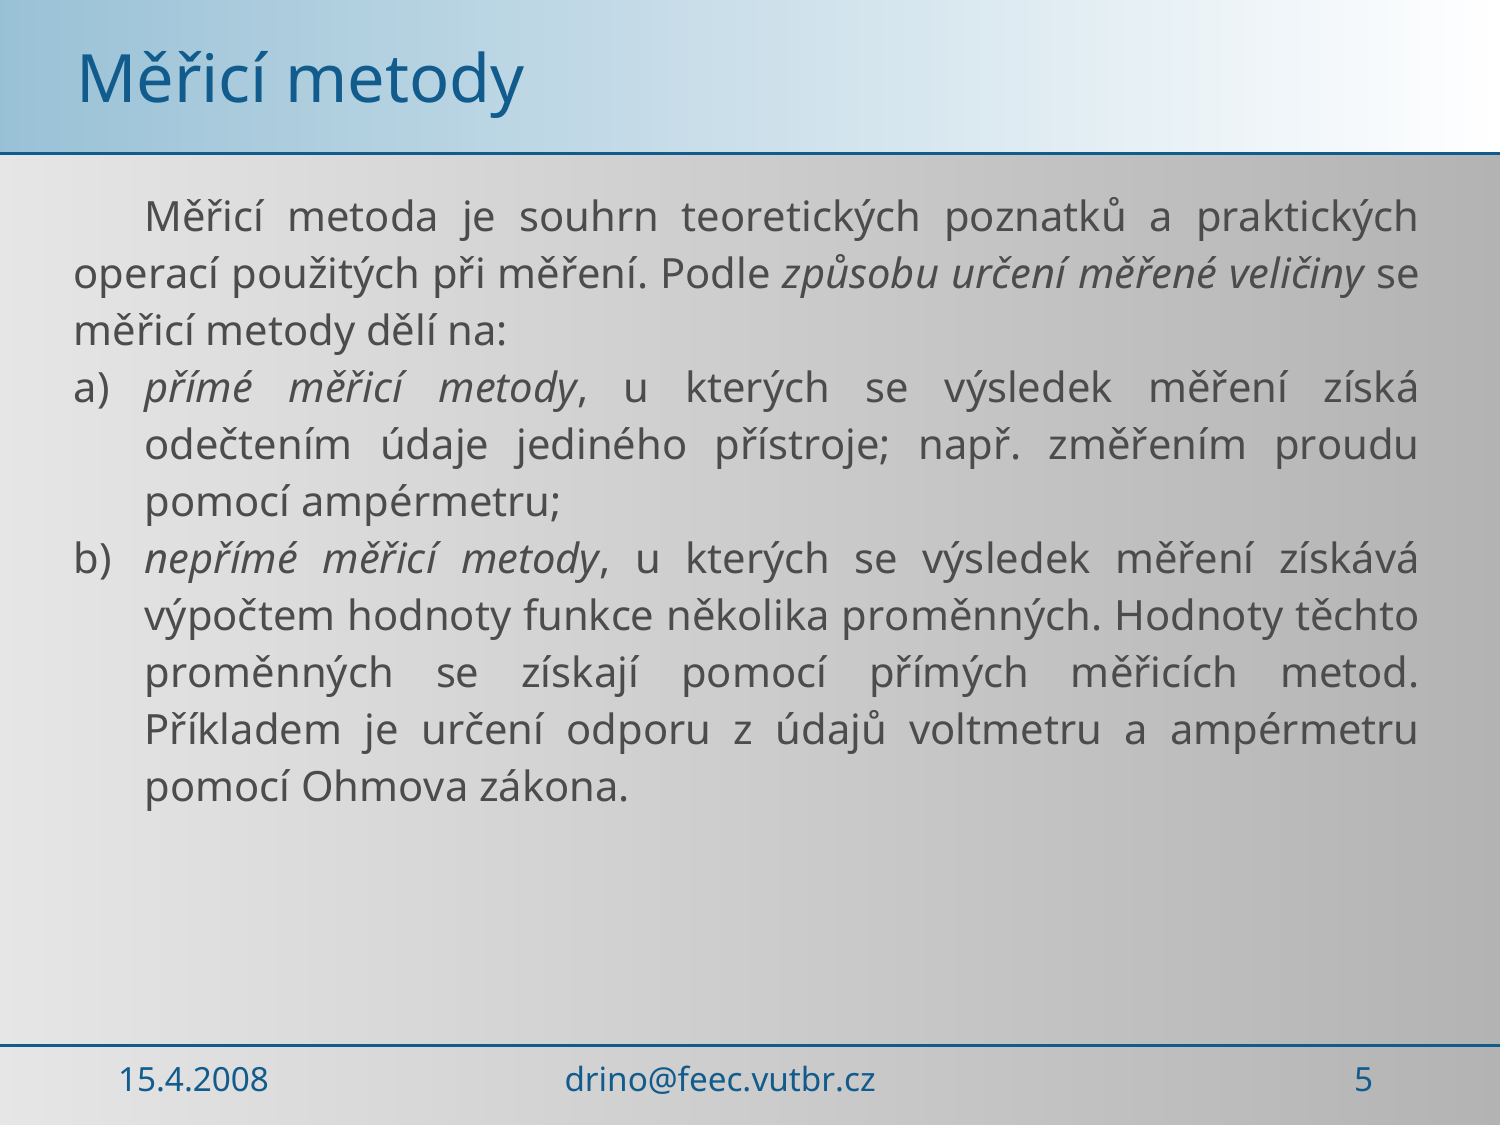

# Měřicí metody
Měřicí metoda je souhrn teoretických poznatků a praktických operací použitých při měření. Podle způsobu určení měřené veličiny se měřicí metody dělí na:
a)	přímé měřicí metody, u kterých se výsledek měření získá odečtením údaje jediného přístroje; např. změřením proudu pomocí ampérmetru;
b)	nepřímé měřicí metody, u kterých se výsledek měření získává výpočtem hodnoty funkce několika proměnných. Hodnoty těchto proměnných se získají pomocí přímých měřicích metod. Příkladem je určení odporu z údajů voltmetru a ampérmetru pomocí Ohmova zákona.
15.4.2008
drino@feec.vutbr.cz